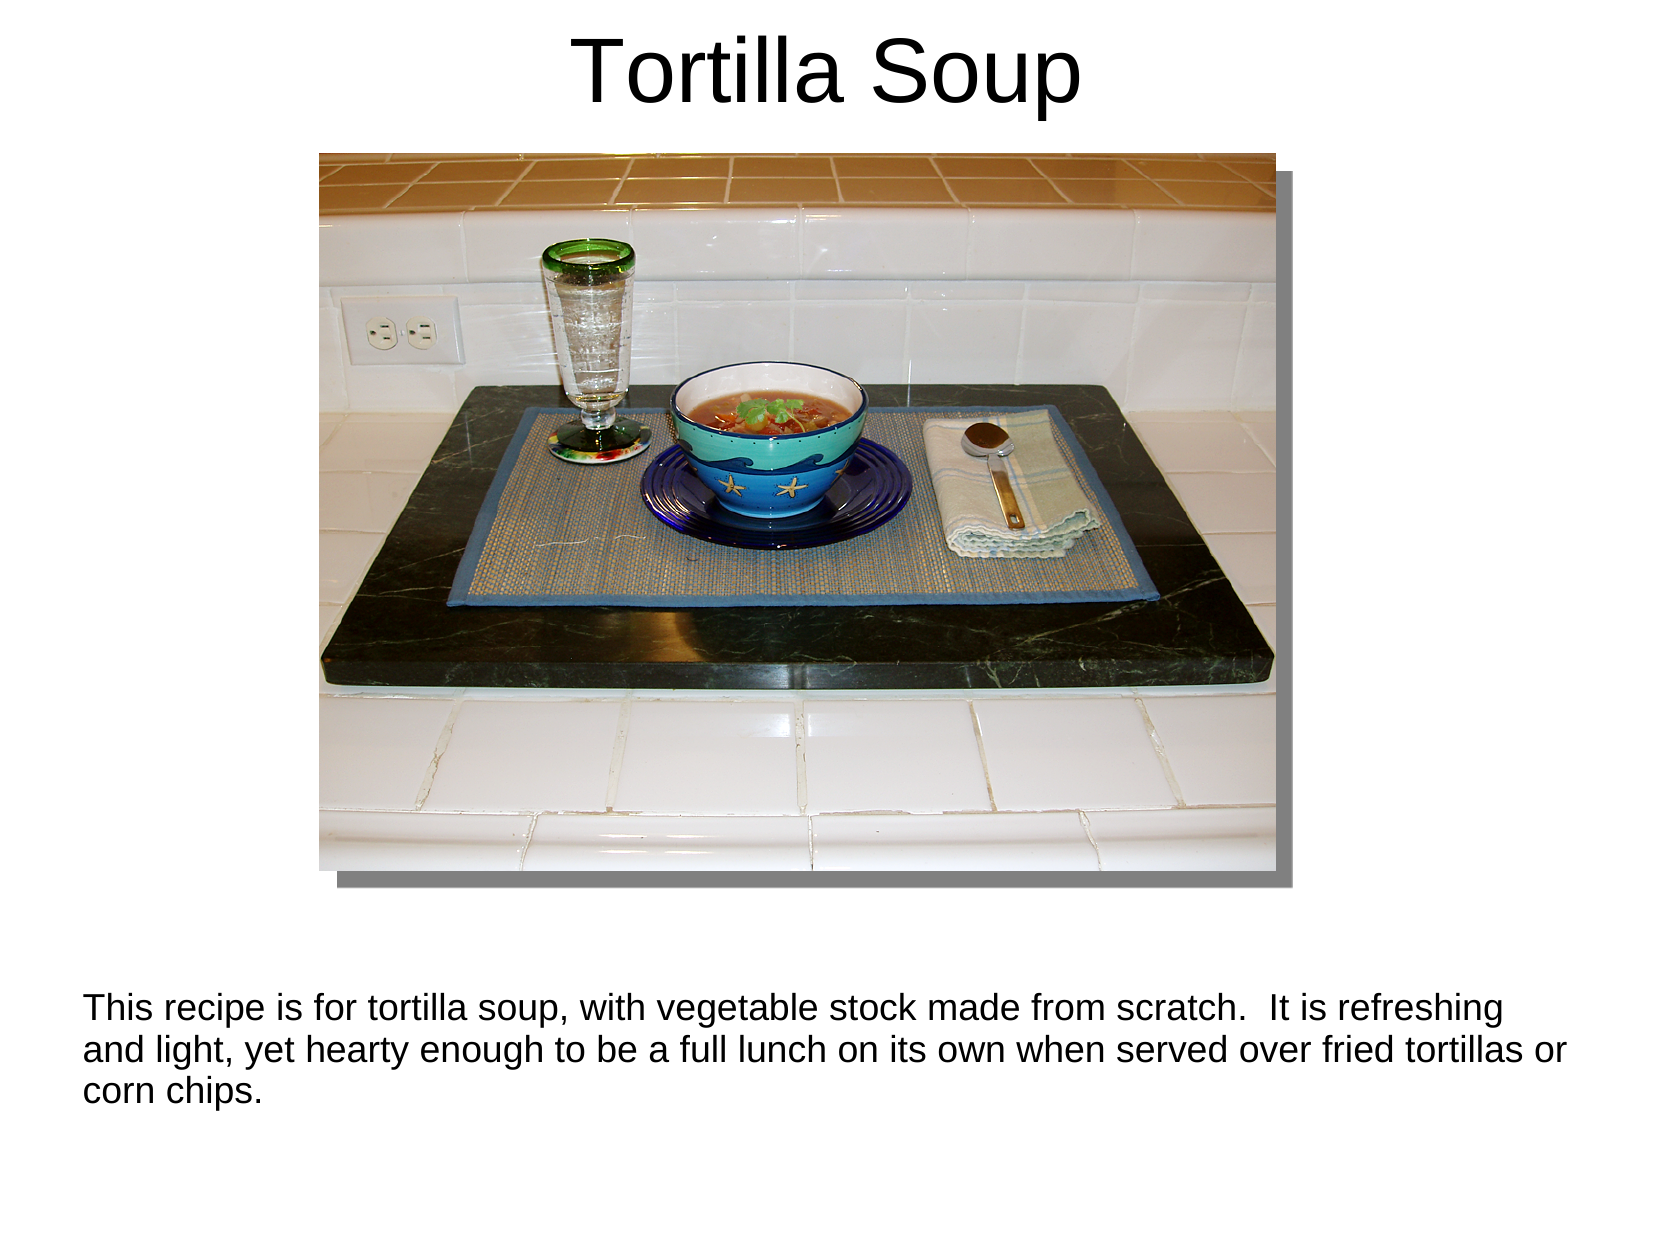

# Tortilla Soup
This recipe is for tortilla soup, with vegetable stock made from scratch. It is refreshing and light, yet hearty enough to be a full lunch on its own when served over fried tortillas or corn chips.